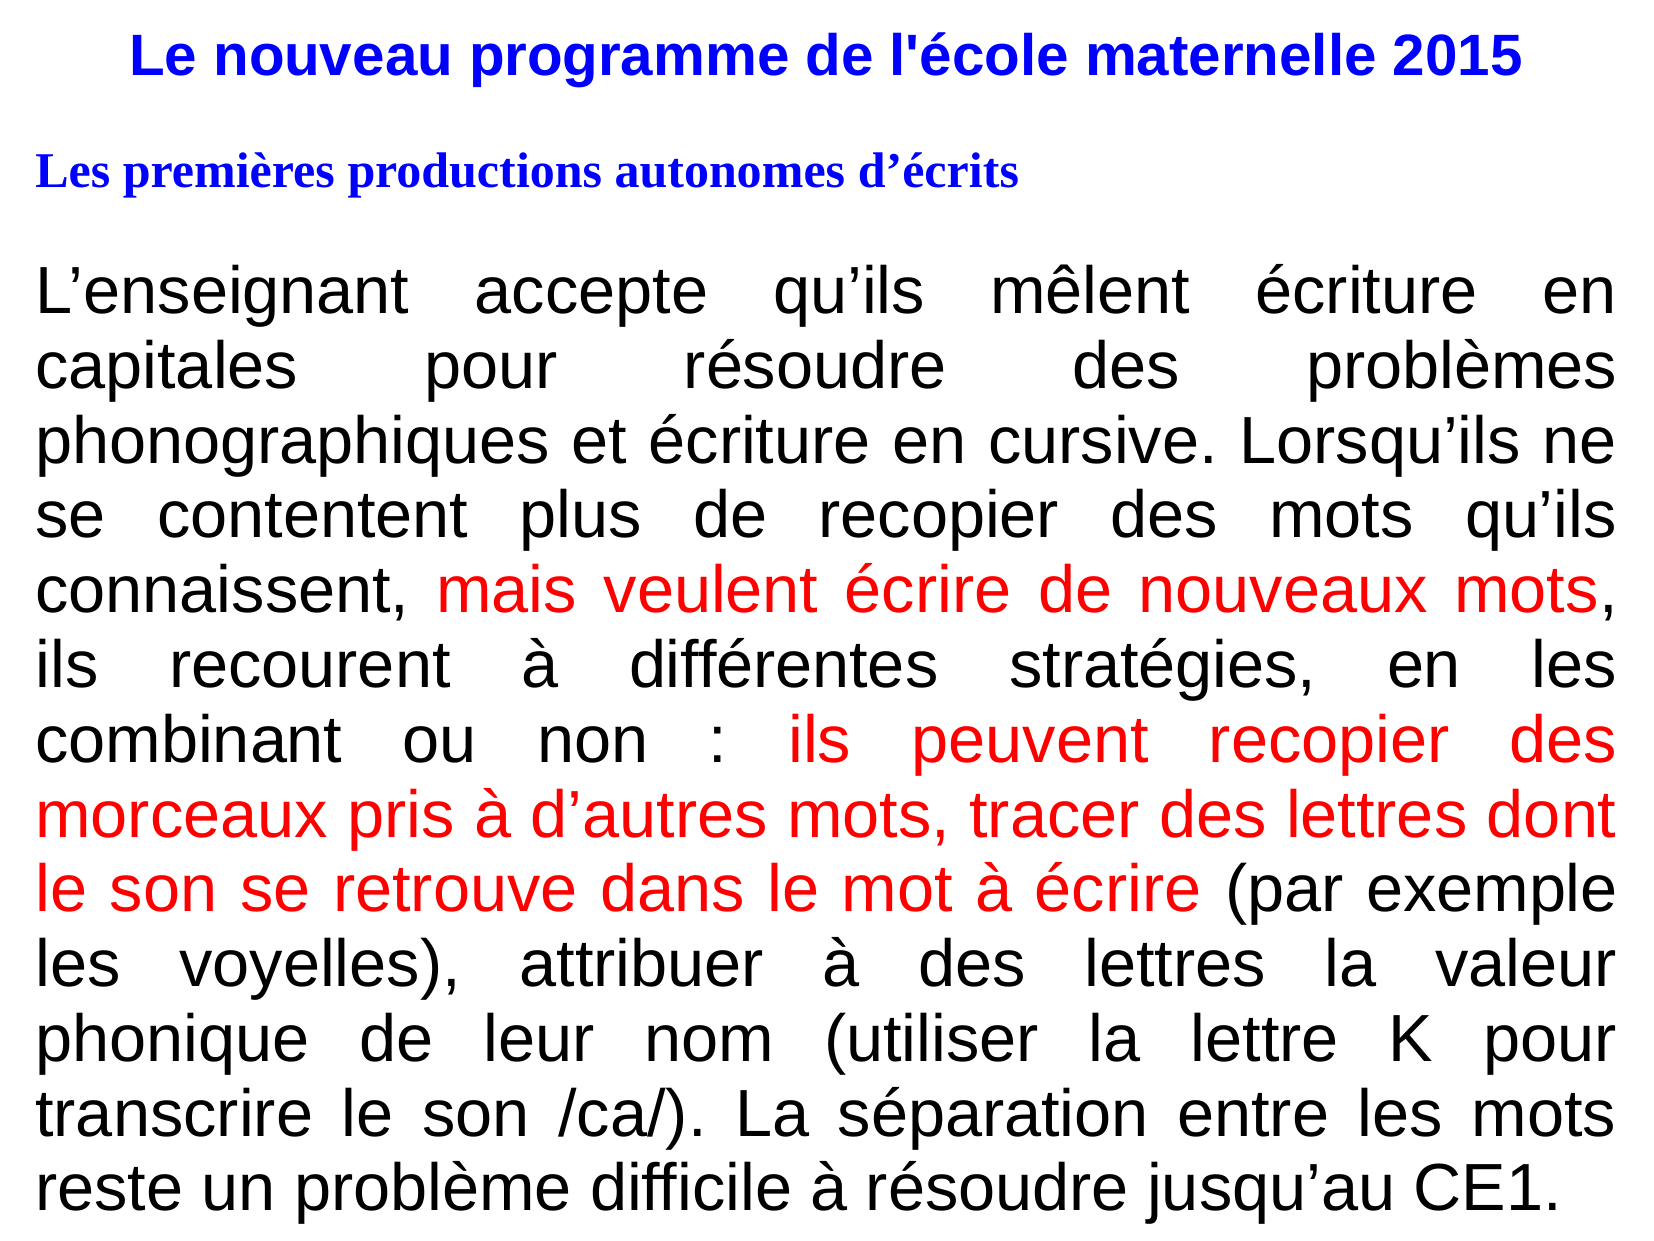

# Le nouveau programme de l'école maternelle 2015
Les premières productions autonomes d’écrits
L’enseignant accepte qu’ils mêlent écriture en capitales pour résoudre des problèmes phonographiques et écriture en cursive. Lorsqu’ils ne se contentent plus de recopier des mots qu’ils connaissent, mais veulent écrire de nouveaux mots, ils recourent à différentes stratégies, en les combinant ou non : ils peuvent recopier des morceaux pris à d’autres mots, tracer des lettres dont le son se retrouve dans le mot à écrire (par exemple les voyelles), attribuer à des lettres la valeur phonique de leur nom (utiliser la lettre K pour transcrire le son /ca/). La séparation entre les mots reste un problème difficile à résoudre jusqu’au CE1.